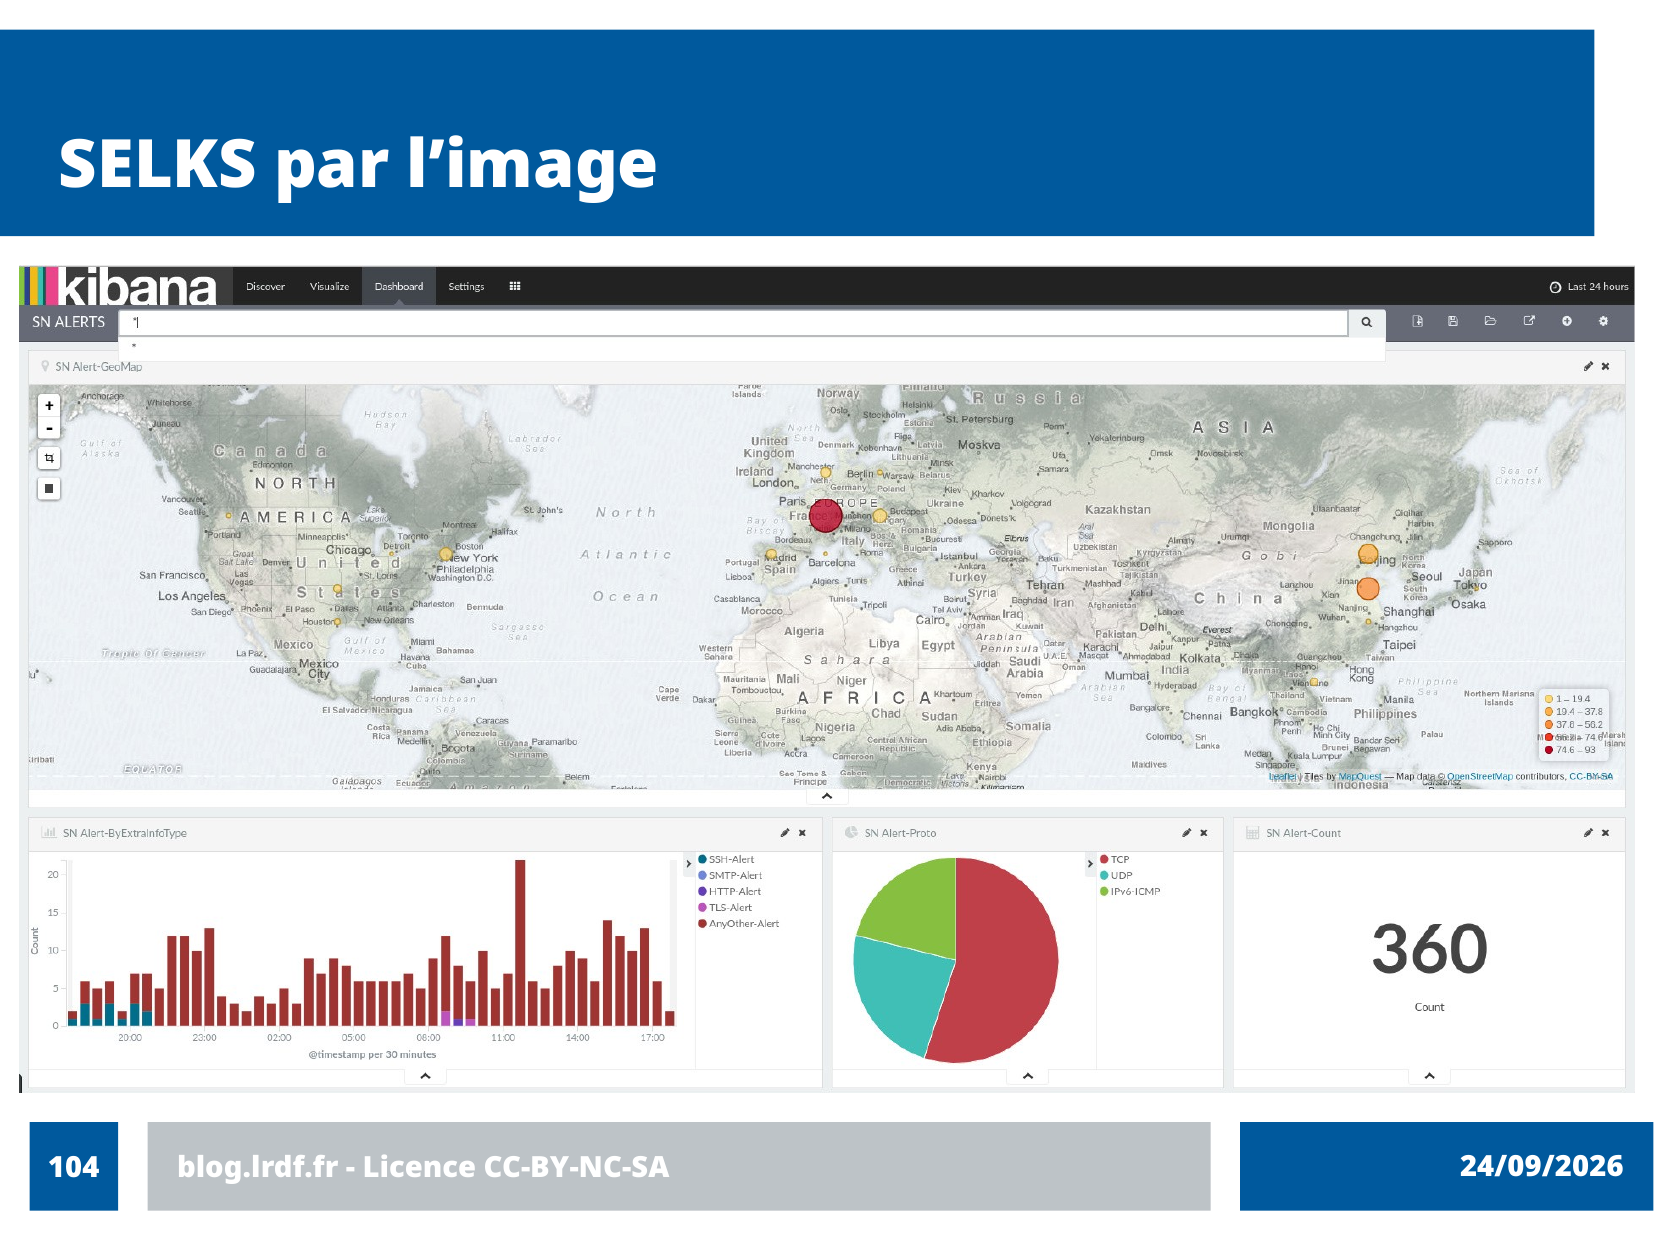

# SELKS par l’image
104
blog.lrdf.fr - Licence CC-BY-NC-SA